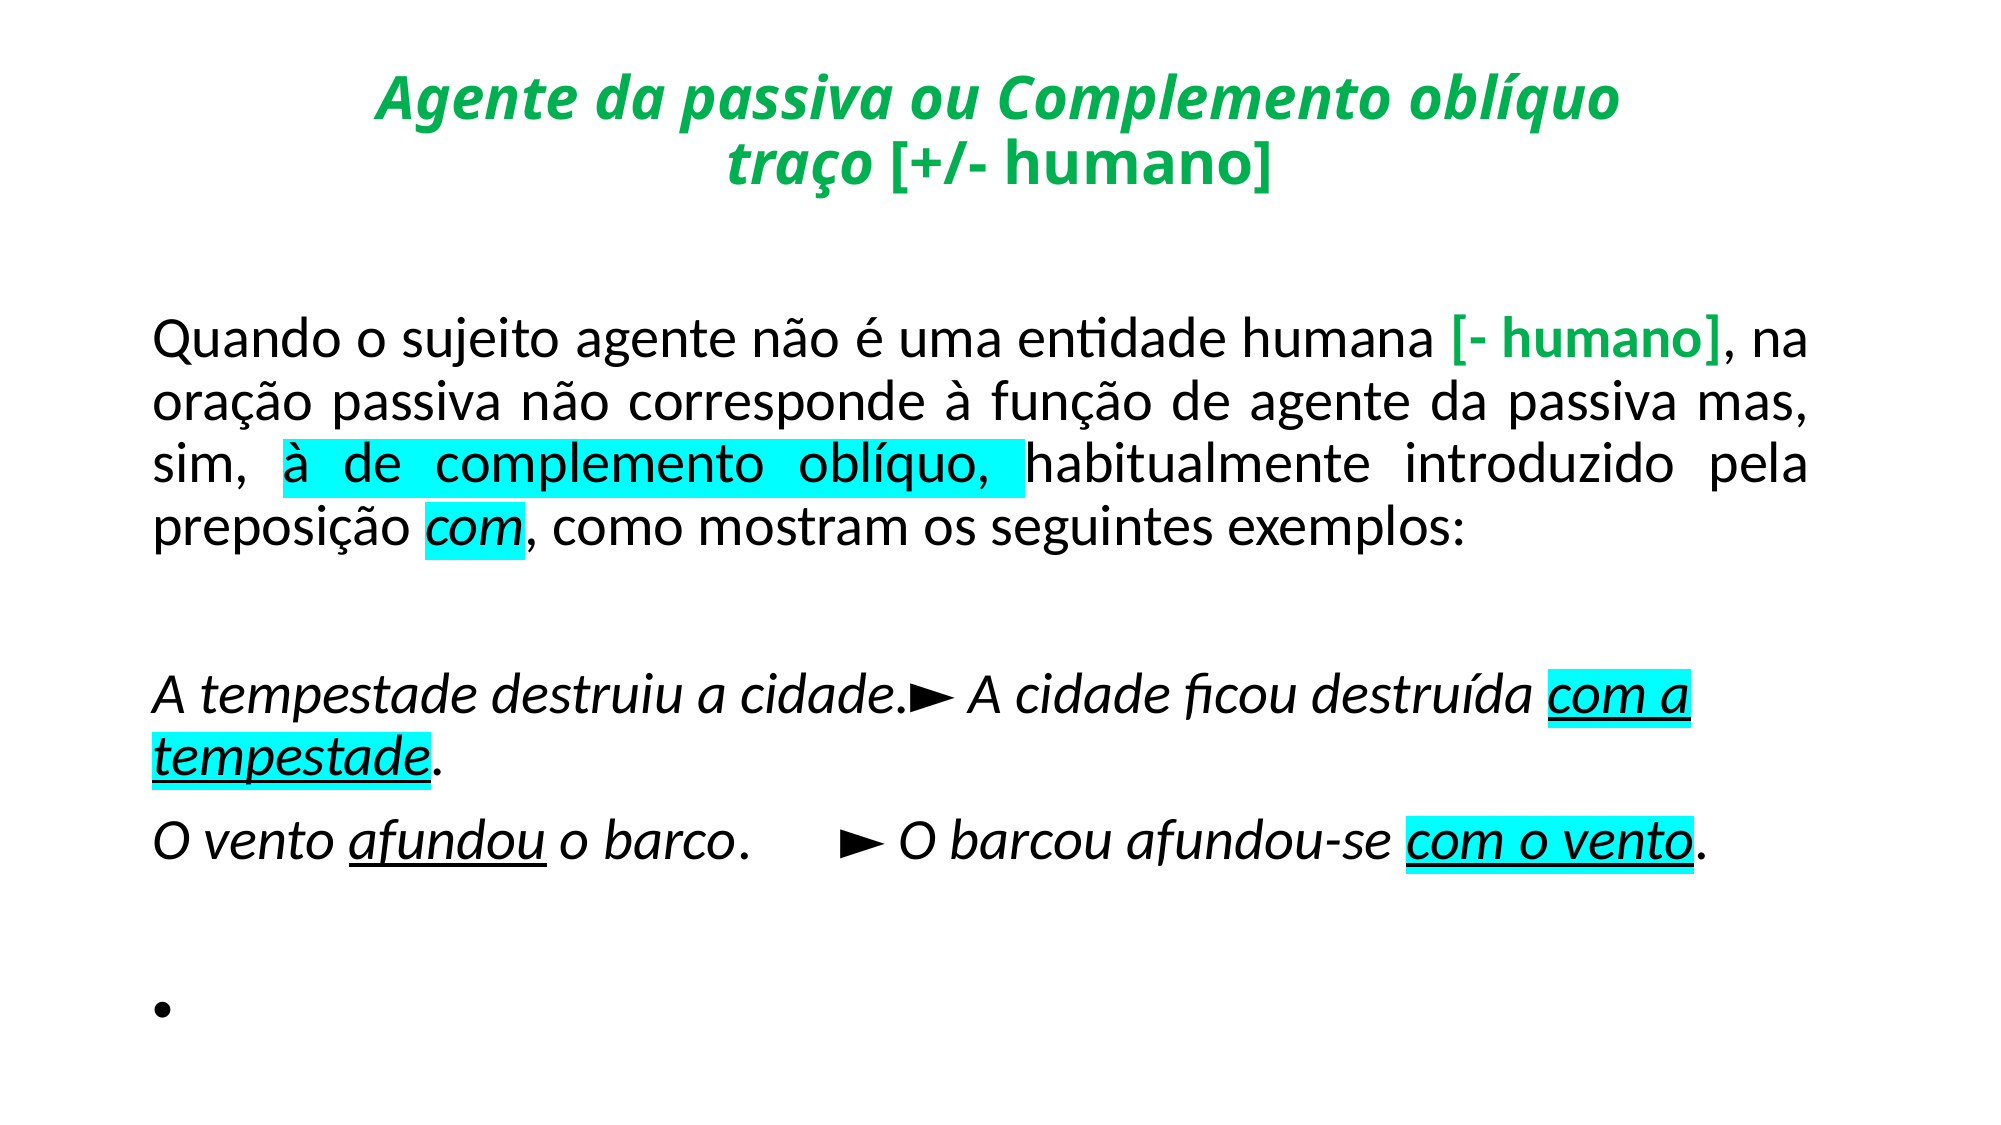

# Agente da passiva ou Complemento oblíquo traço [+/- humano]
Quando o sujeito agente não é uma entidade humana [- humano], na oração passiva não corresponde à função de agente da passiva mas, sim, à de complemento oblíquo, habitualmente introduzido pela preposição com, como mostram os seguintes exemplos:
A tempestade destruiu a cidade.► A cidade ficou destruída com a tempestade.
O vento afundou o barco. 	 ► O barcou afundou-se com o vento.